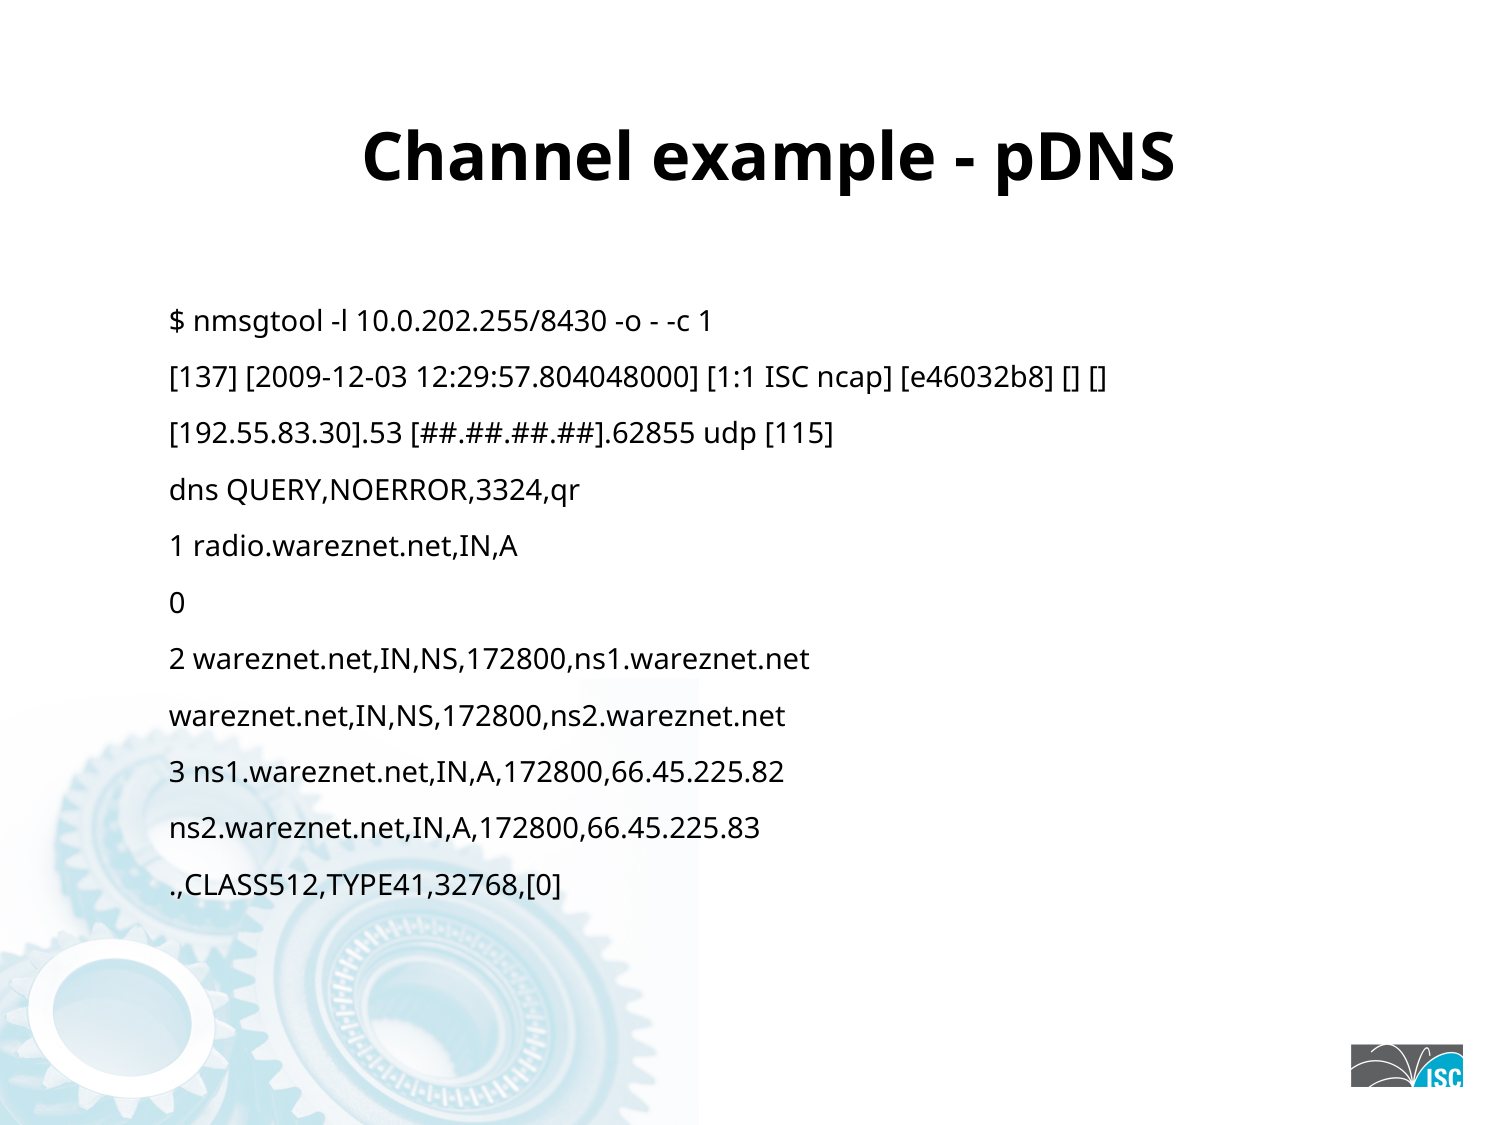

# Channel example - pDNS
$ nmsgtool -l 10.0.202.255/8430 -o - -c 1
[137] [2009-12-03 12:29:57.804048000] [1:1 ISC ncap] [e46032b8] [] []
[192.55.83.30].53 [##.##.##.##].62855 udp [115]
dns QUERY,NOERROR,3324,qr
1 radio.wareznet.net,IN,A
0
2 wareznet.net,IN,NS,172800,ns1.wareznet.net
wareznet.net,IN,NS,172800,ns2.wareznet.net
3 ns1.wareznet.net,IN,A,172800,66.45.225.82
ns2.wareznet.net,IN,A,172800,66.45.225.83
.,CLASS512,TYPE41,32768,[0]